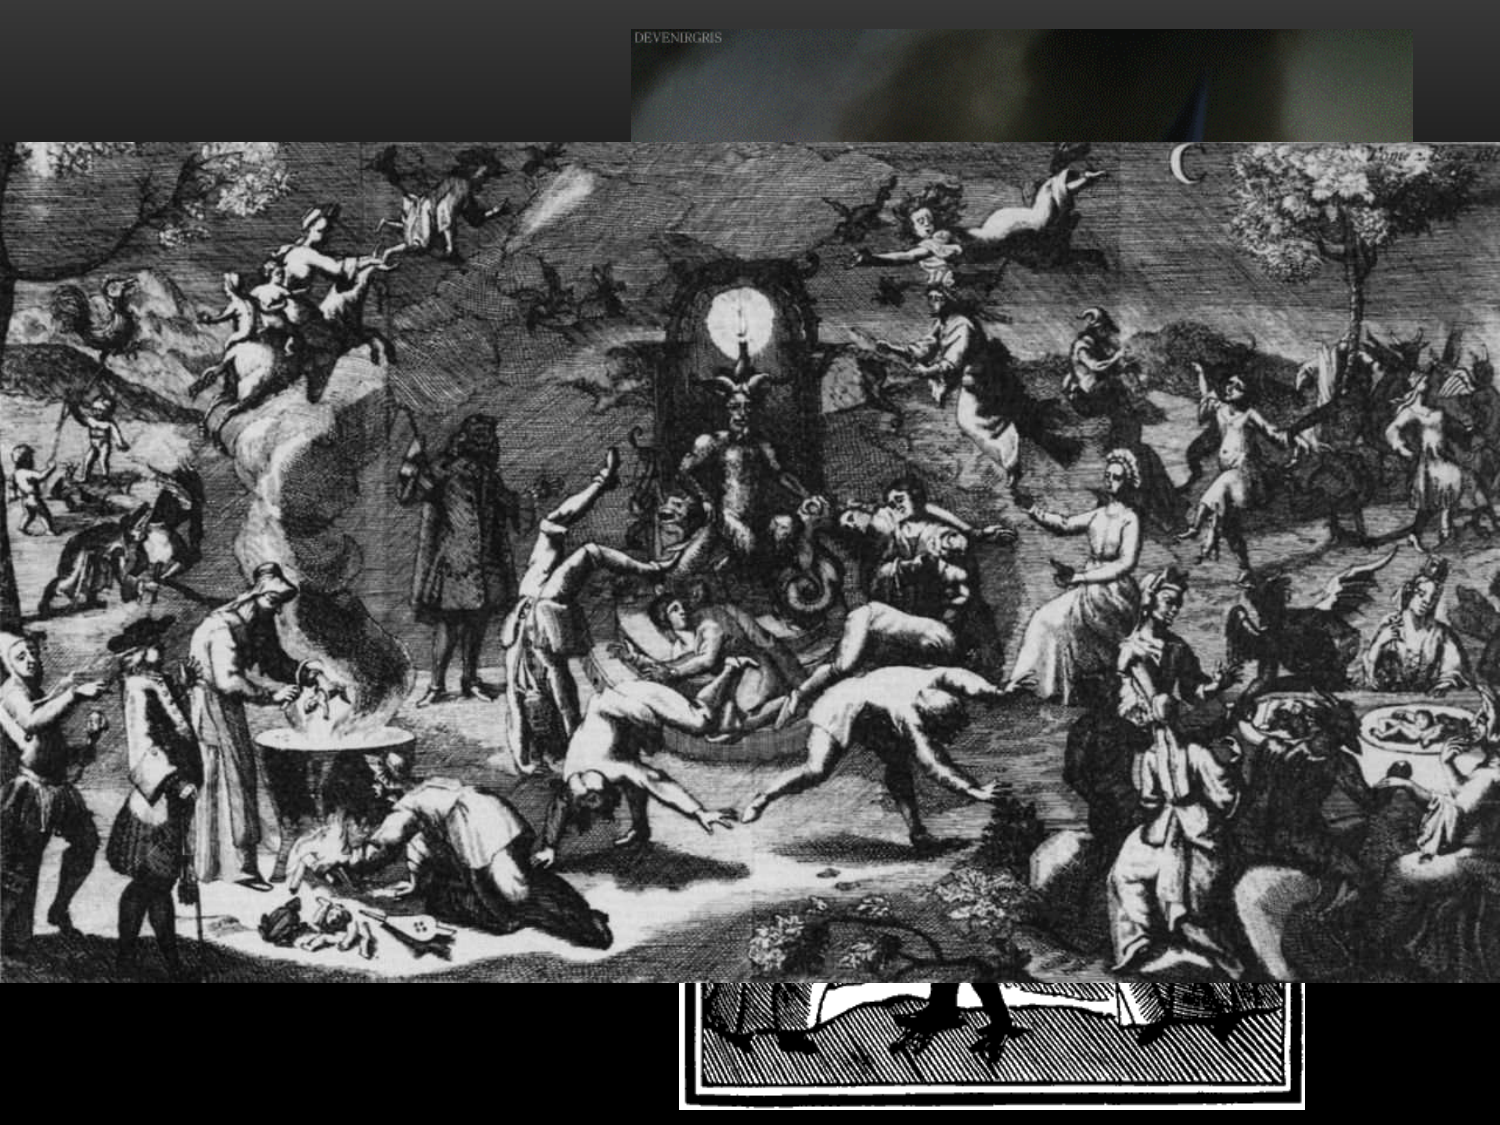

#
Hudič
Vsaki državi drugačen
Poljubile
Levo in desno rroko in nogo
Splovilo in zadnjico
Pijača in hrana
Kravjih parkljev